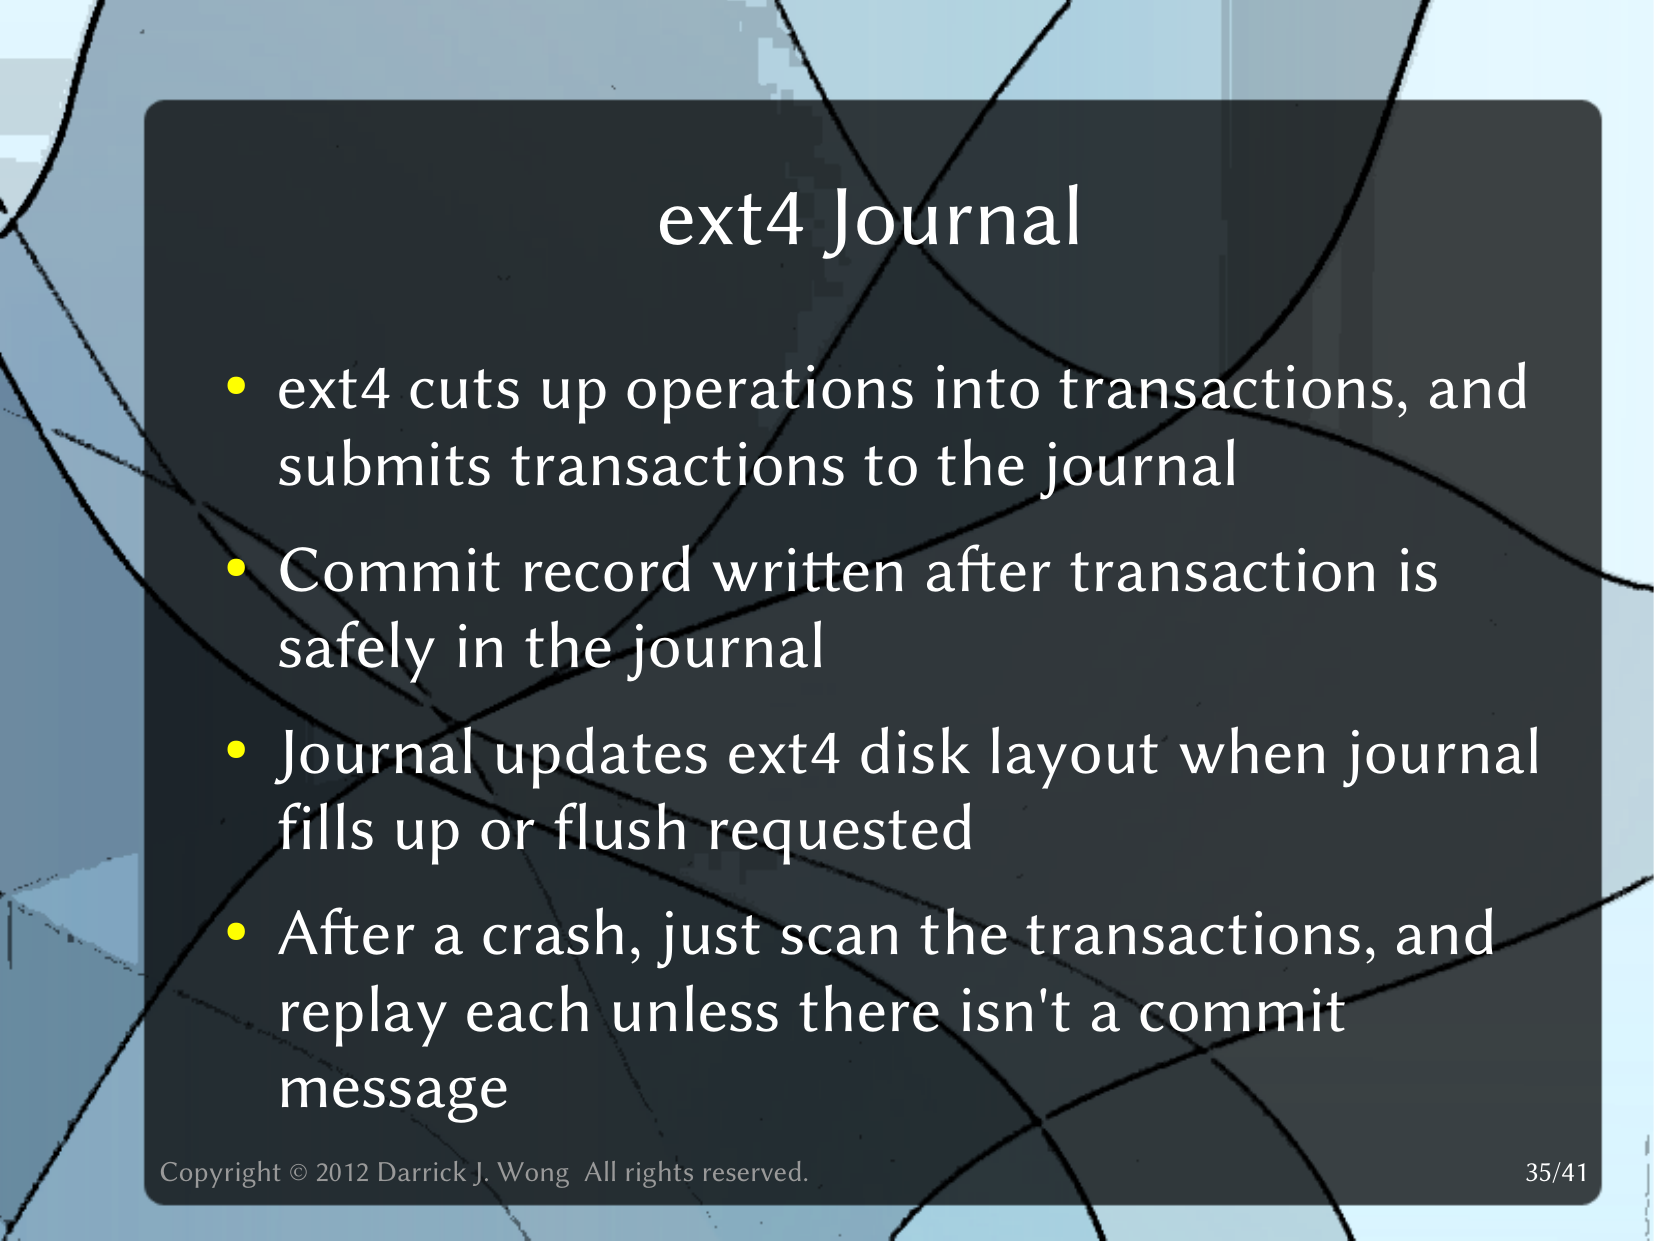

# ext4 Journal
ext4 cuts up operations into transactions, and submits transactions to the journal
Commit record written after transaction is safely in the journal
Journal updates ext4 disk layout when journal fills up or flush requested
After a crash, just scan the transactions, and replay each unless there isn't a commit message
35